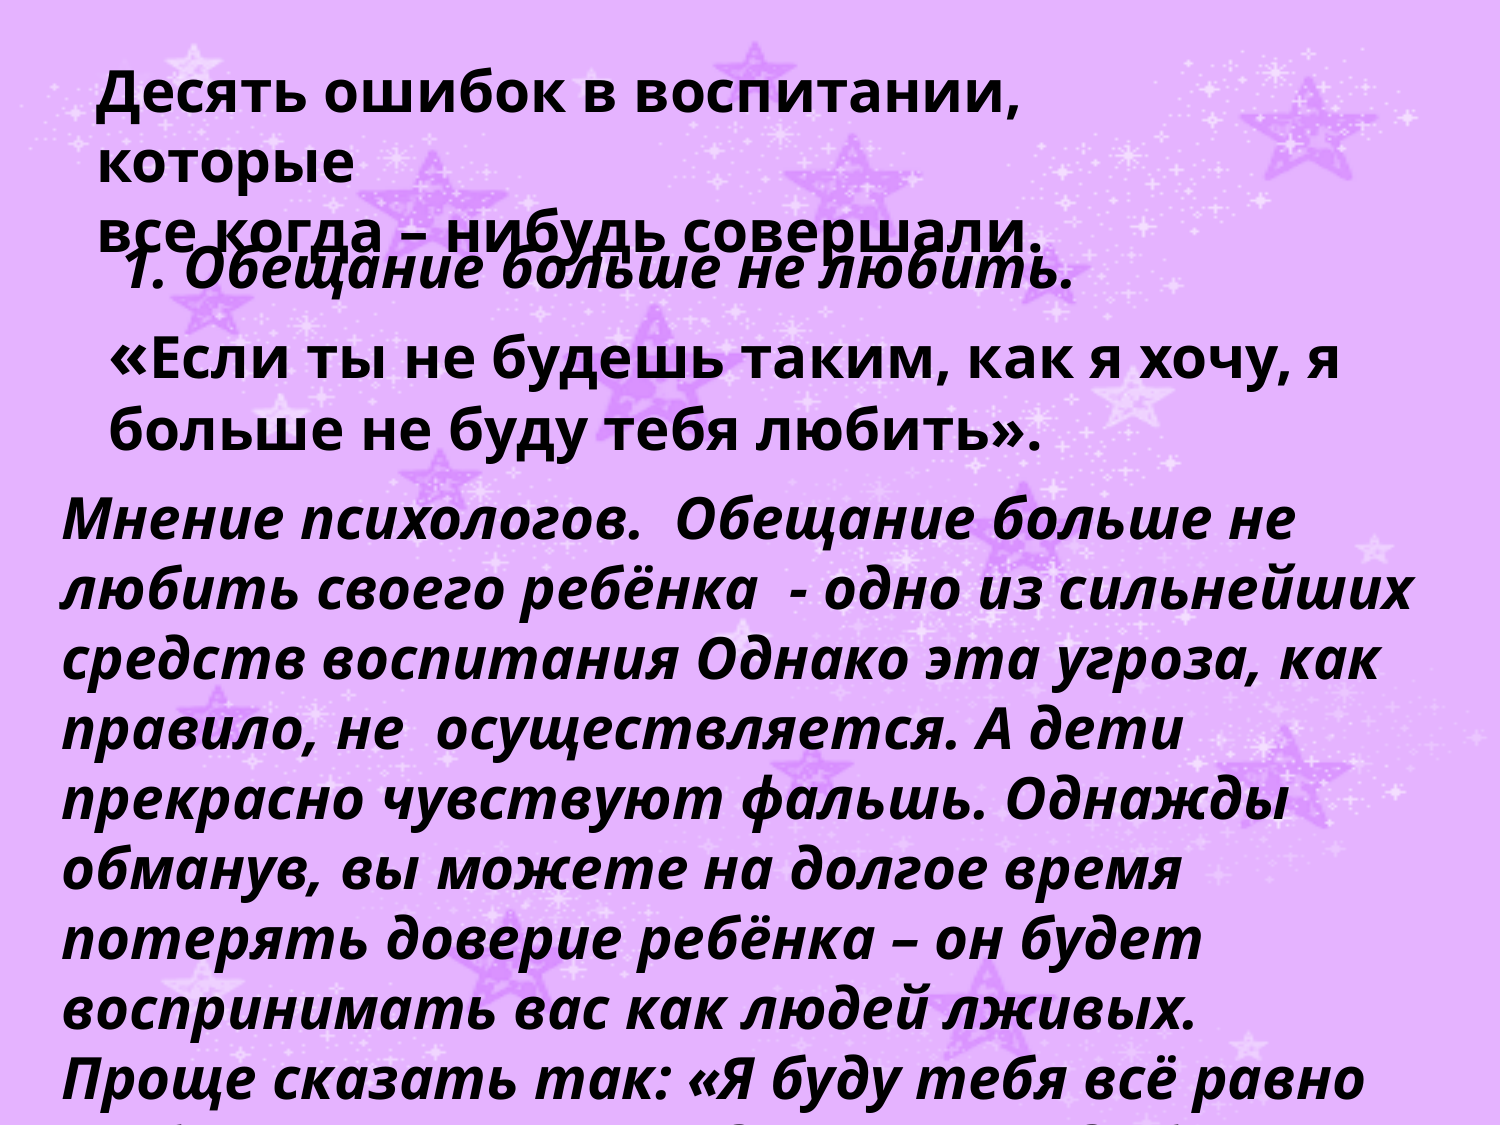

Десять ошибок в воспитании, которые
все когда – нибудь совершали.
1. Обещание больше не любить.
«Если ты не будешь таким, как я хочу, я больше не буду тебя любить».
Мнение психологов. Обещание больше не любить своего ребёнка - одно из сильнейших средств воспитания Однако эта угроза, как правило, не осуществляется. А дети прекрасно чувствуют фальшь. Однажды обманув, вы можете на долгое время потерять доверие ребёнка – он будет воспринимать вас как людей лживых.
Проще сказать так: «Я буду тебя всё равно любить, но твоё поведение я не одобряю»